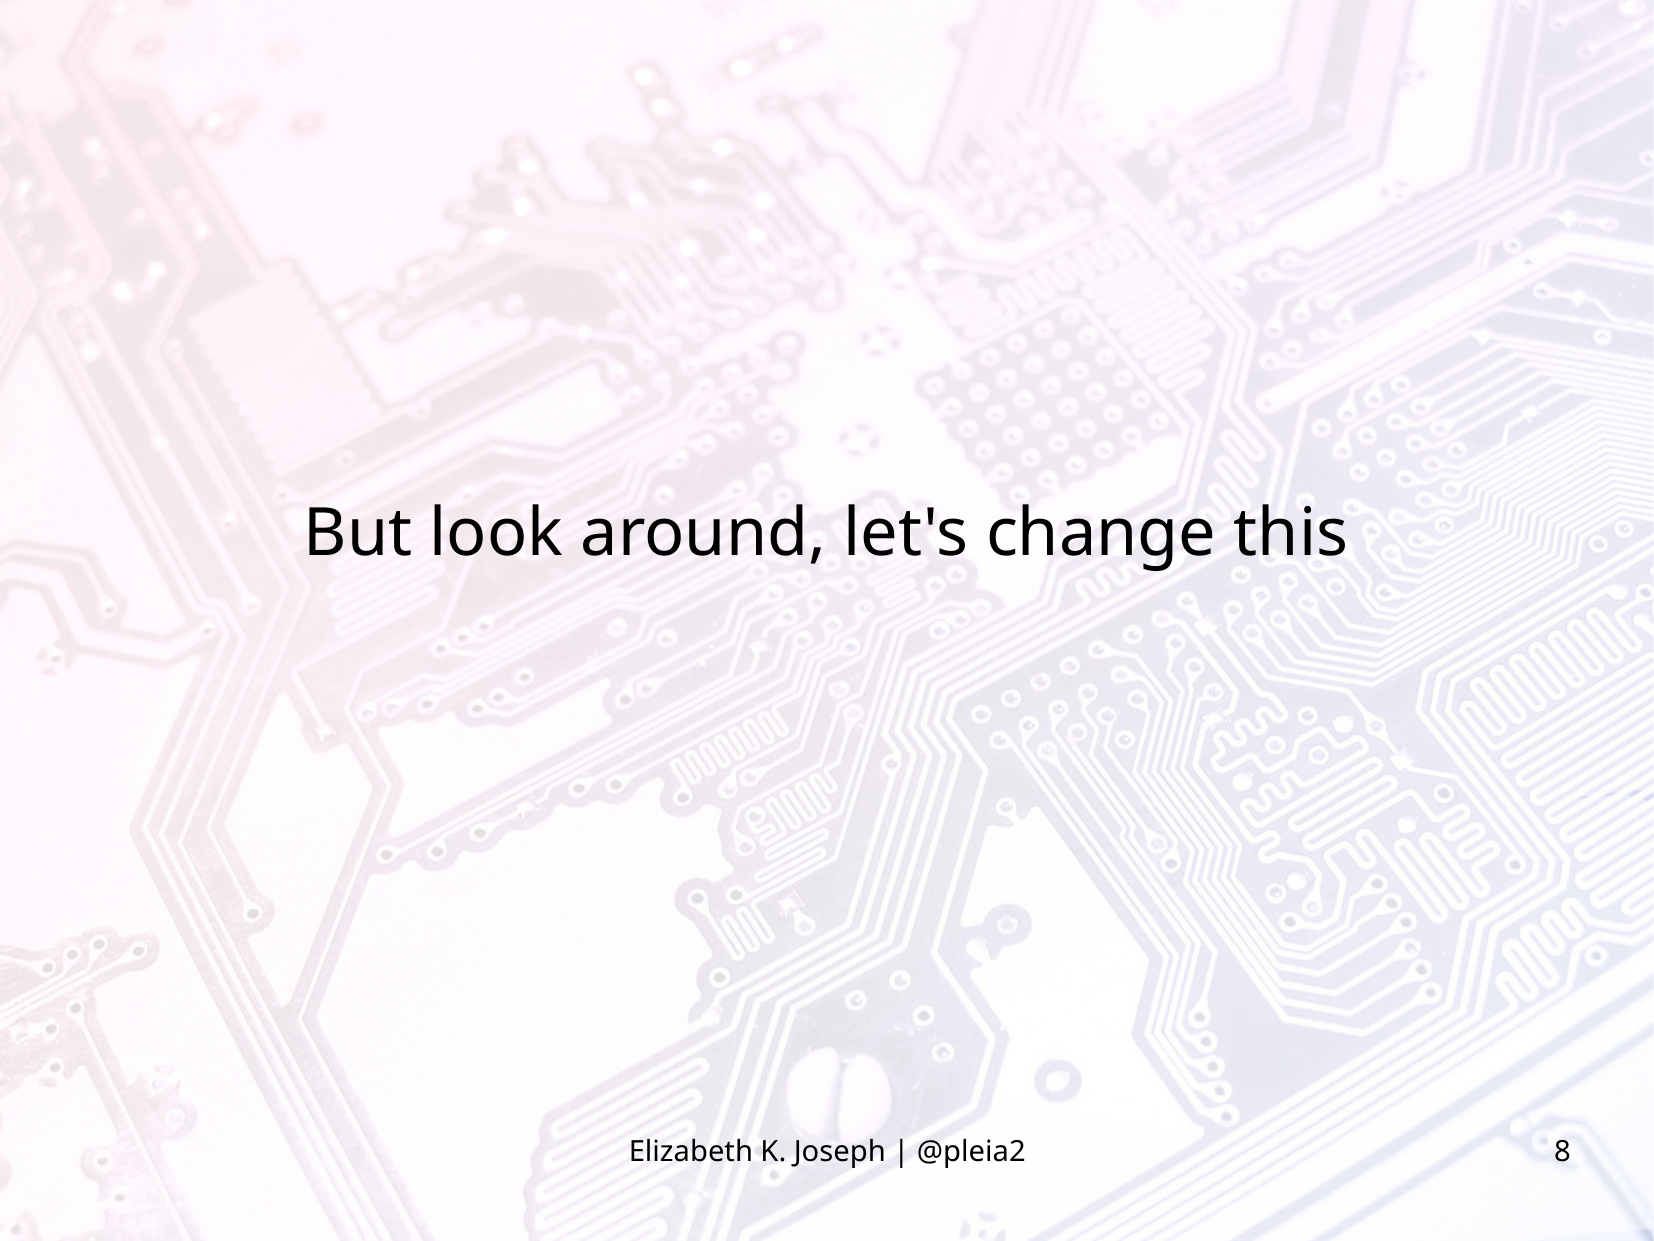

# But look around, let's change this
Elizabeth K. Joseph | @pleia2
8